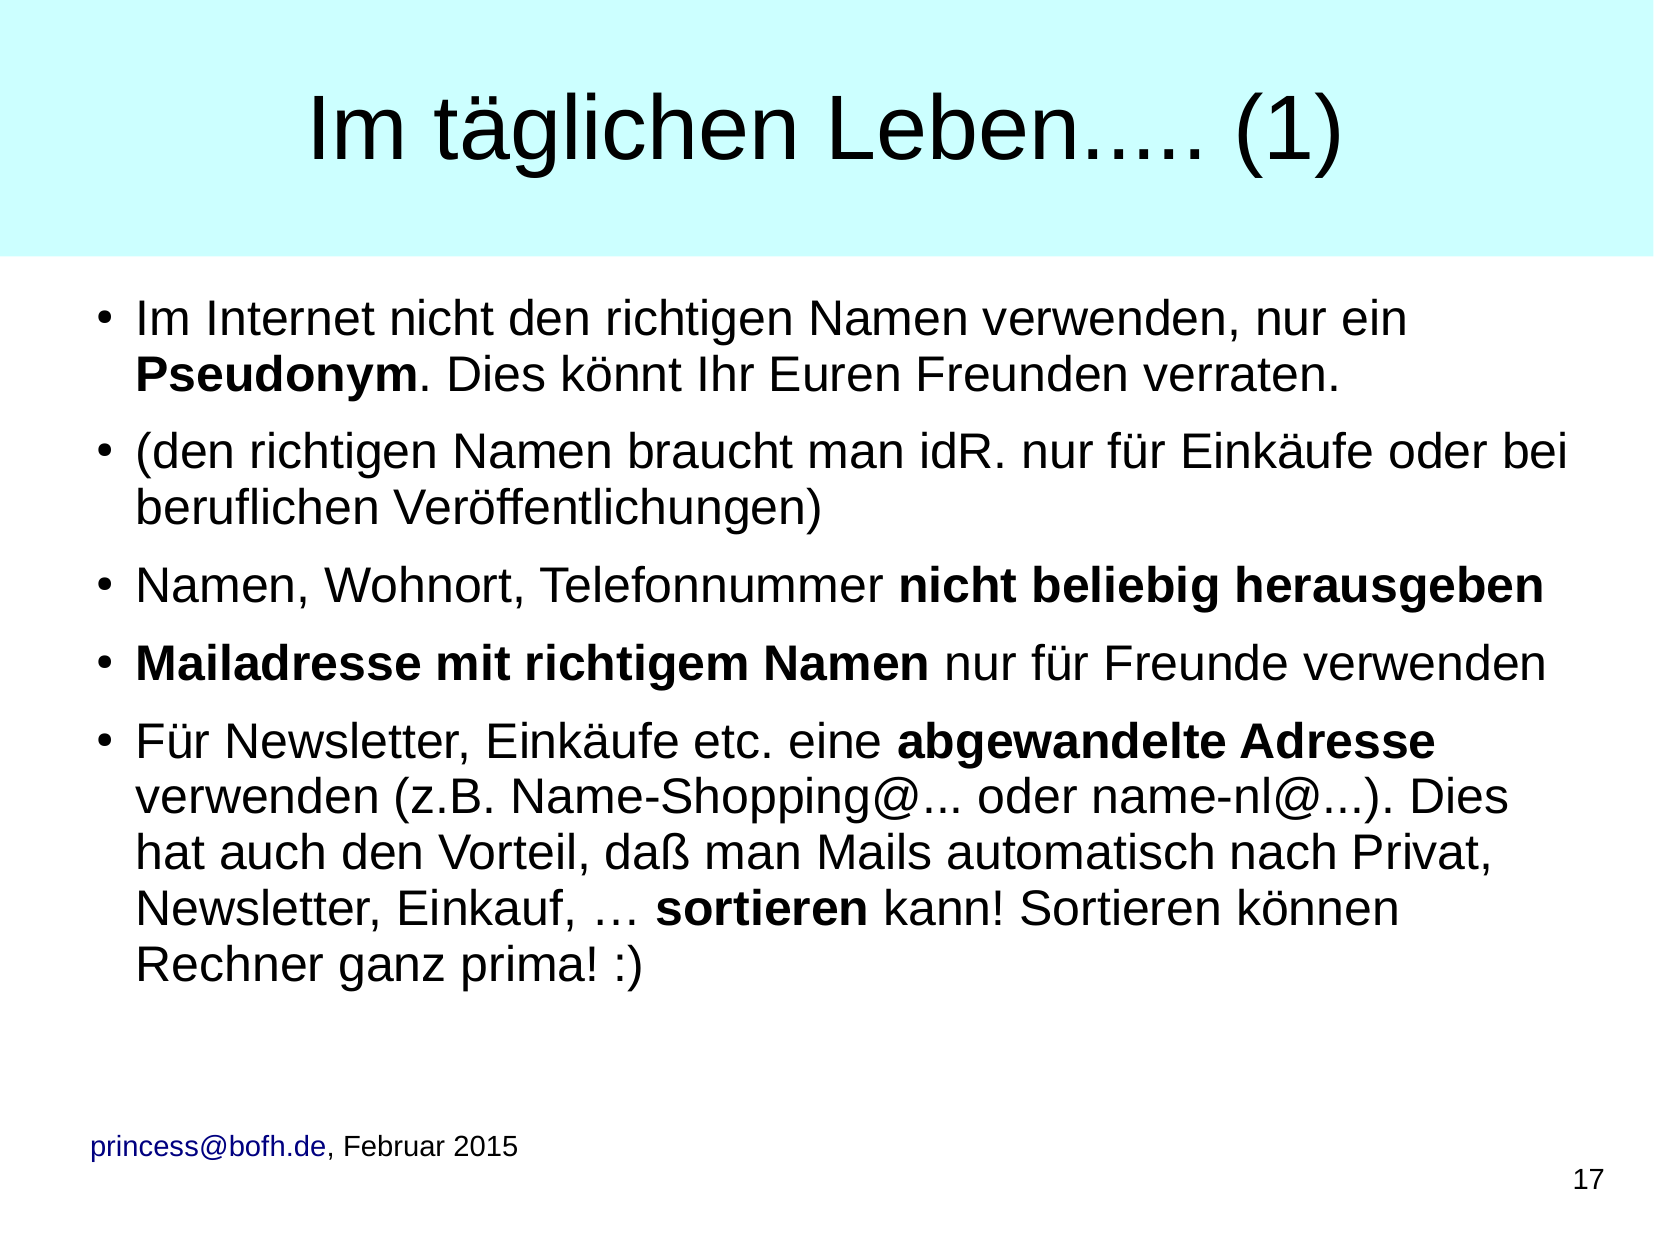

# Im täglichen Leben..... (1)
Im Internet nicht den richtigen Namen verwenden, nur ein Pseudonym. Dies könnt Ihr Euren Freunden verraten.
(den richtigen Namen braucht man idR. nur für Einkäufe oder bei beruflichen Veröffentlichungen)
Namen, Wohnort, Telefonnummer nicht beliebig herausgeben
Mailadresse mit richtigem Namen nur für Freunde verwenden
Für Newsletter, Einkäufe etc. eine abgewandelte Adresse verwenden (z.B. Name-Shopping@... oder name-nl@...). Dies hat auch den Vorteil, daß man Mails automatisch nach Privat, Newsletter, Einkauf, … sortieren kann! Sortieren können Rechner ganz prima! :)
Andi @ Furtwangen 2015